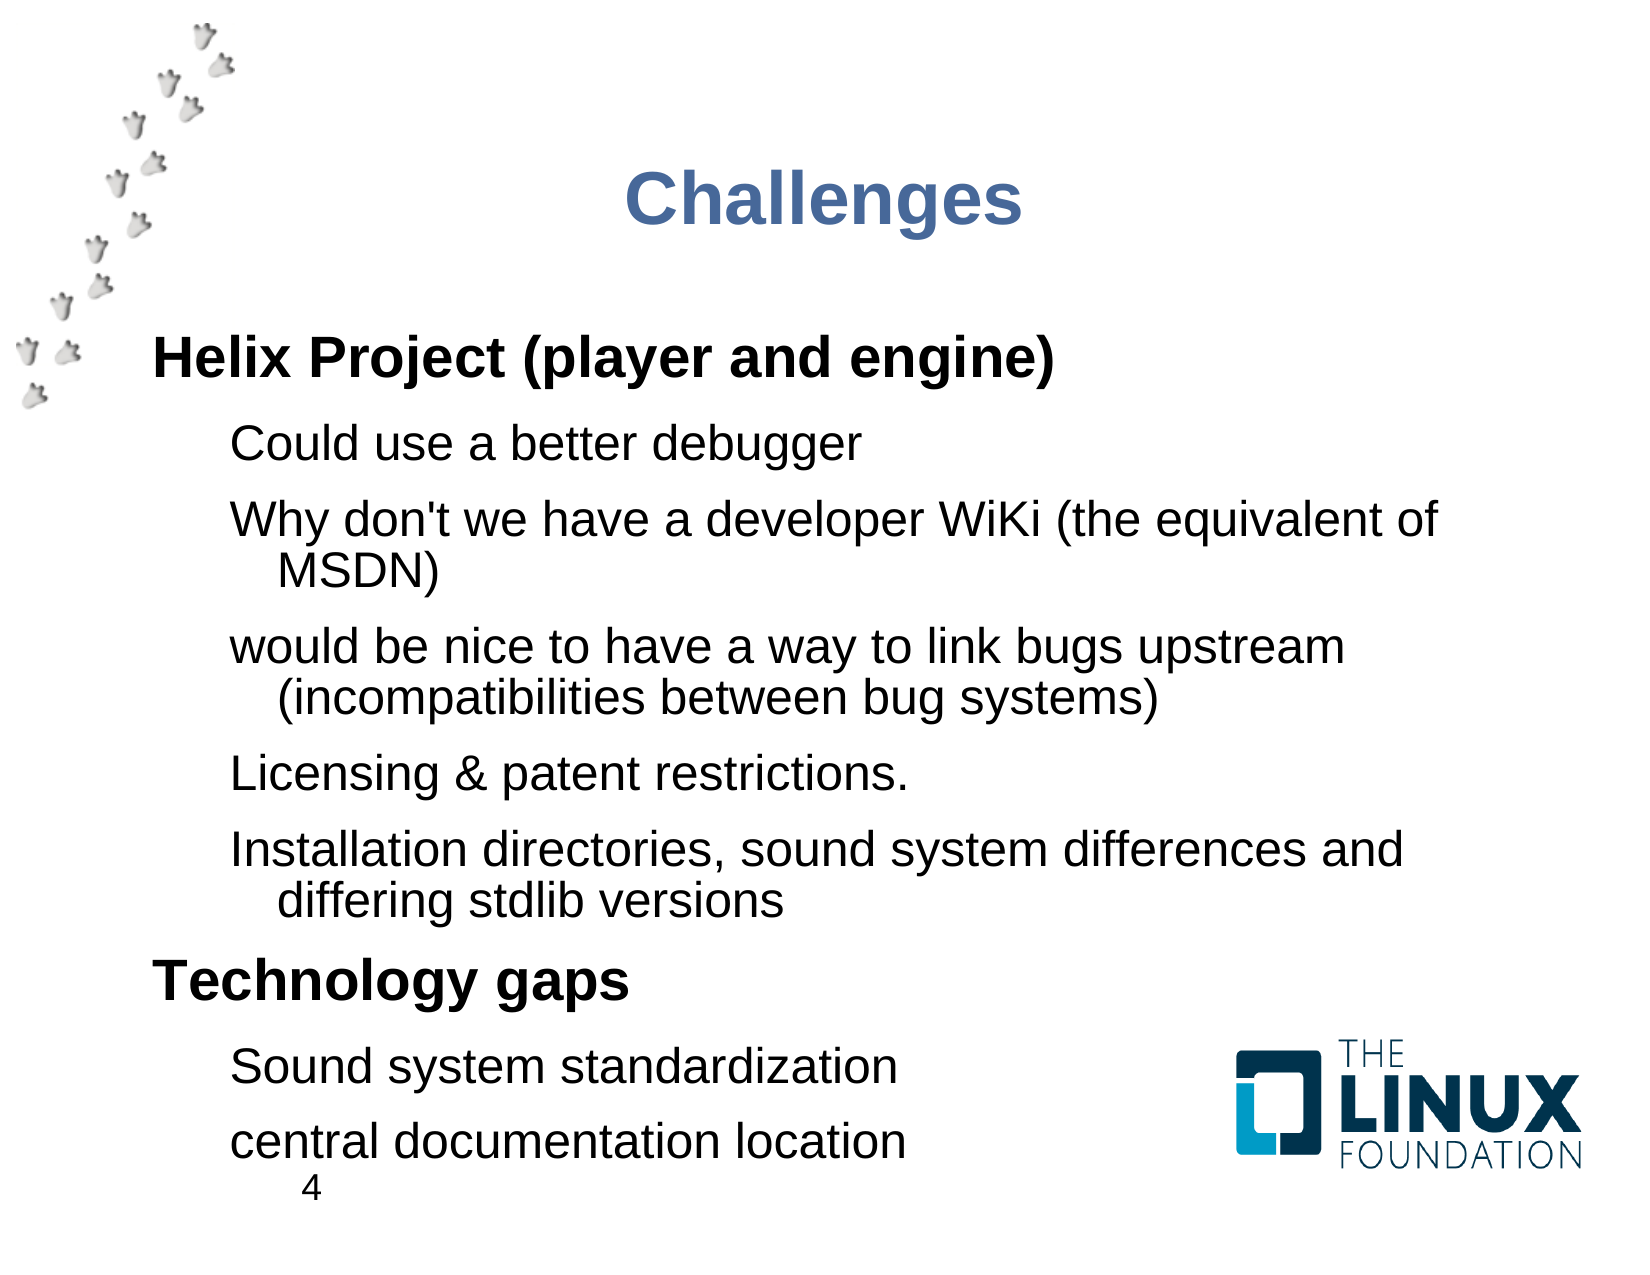

# Challenges
Helix Project (player and engine)
Could use a better debugger
Why don't we have a developer WiKi (the equivalent of MSDN)
would be nice to have a way to link bugs upstream (incompatibilities between bug systems)
Licensing & patent restrictions.
Installation directories, sound system differences and differing stdlib versions
Technology gaps
Sound system standardization
central documentation location